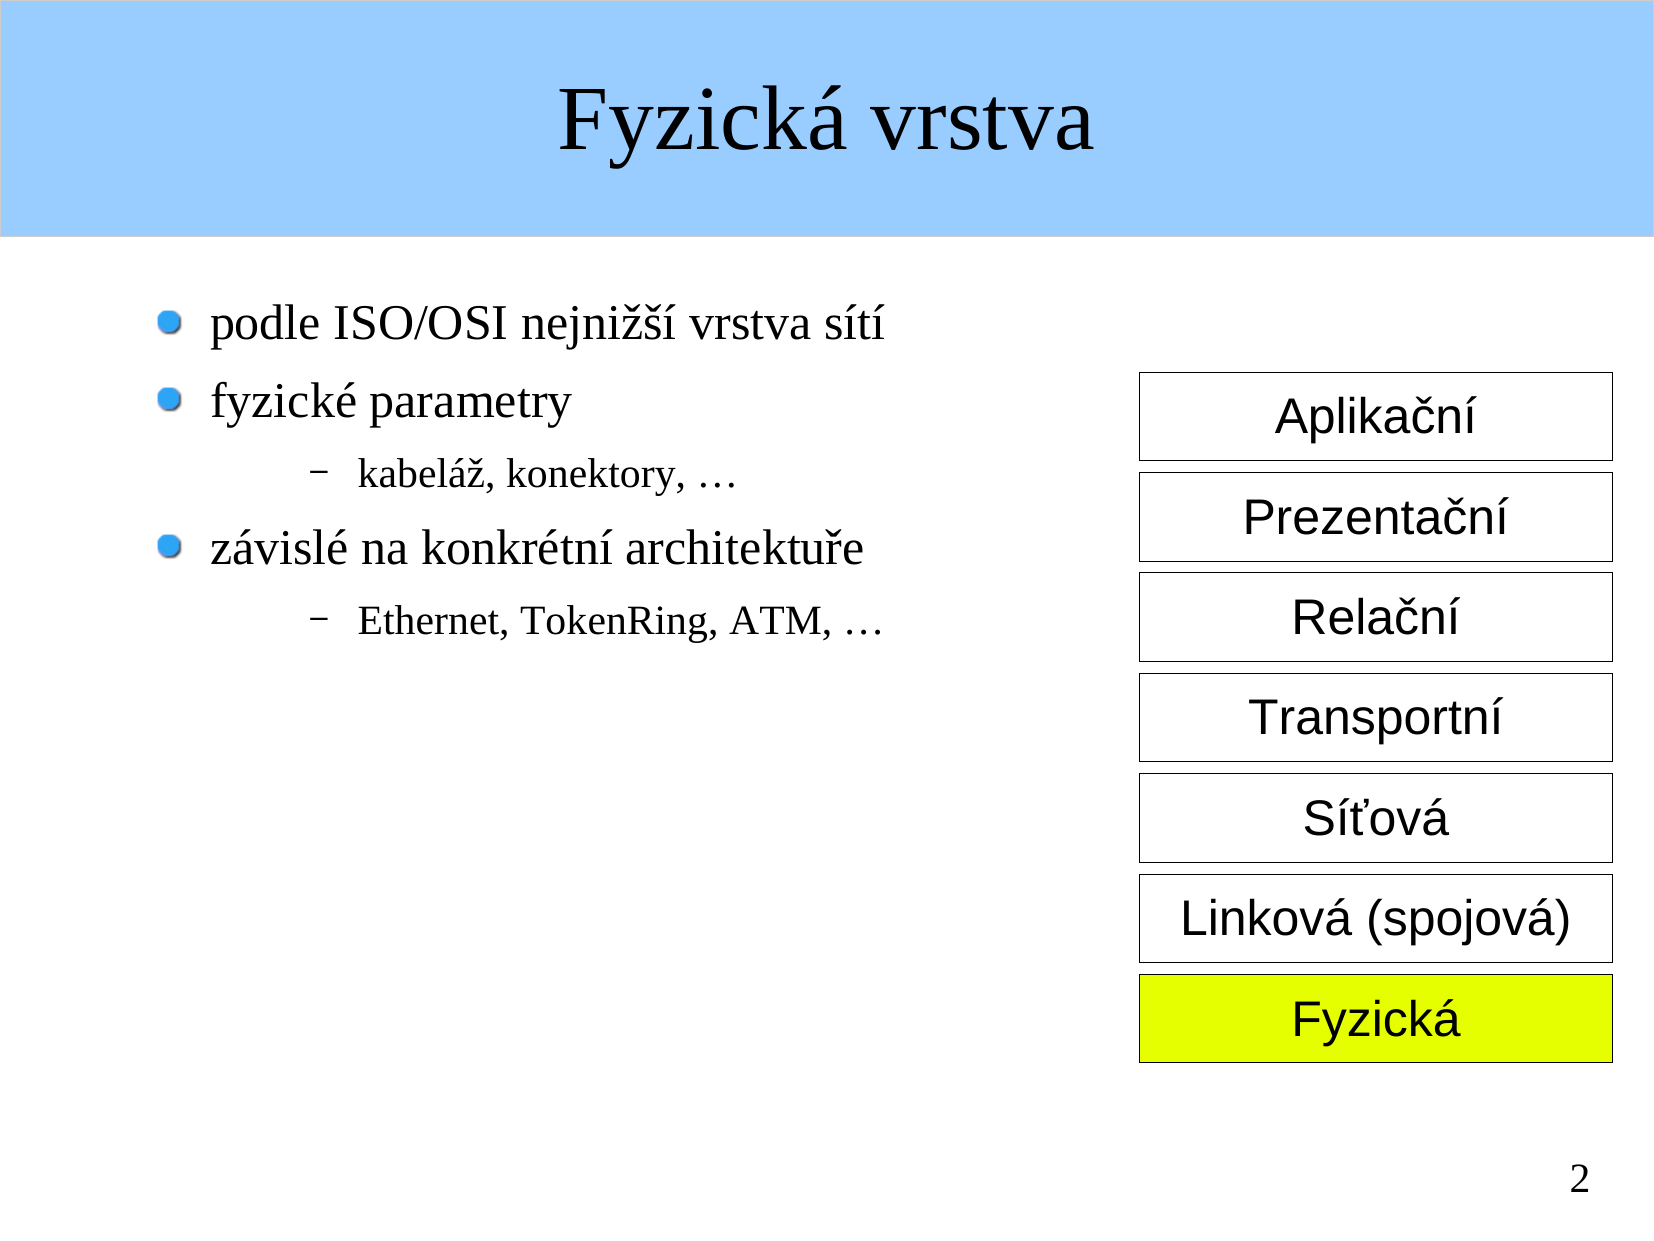

# Fyzická vrstva
podle ISO/OSI nejnižší vrstva sítí
fyzické parametry
kabeláž, konektory, …
závislé na konkrétní architektuře
Ethernet, TokenRing, ATM, …
Aplikační
Prezentační
Relační
Transportní
Síťová
Linková (spojová)
Fyzická